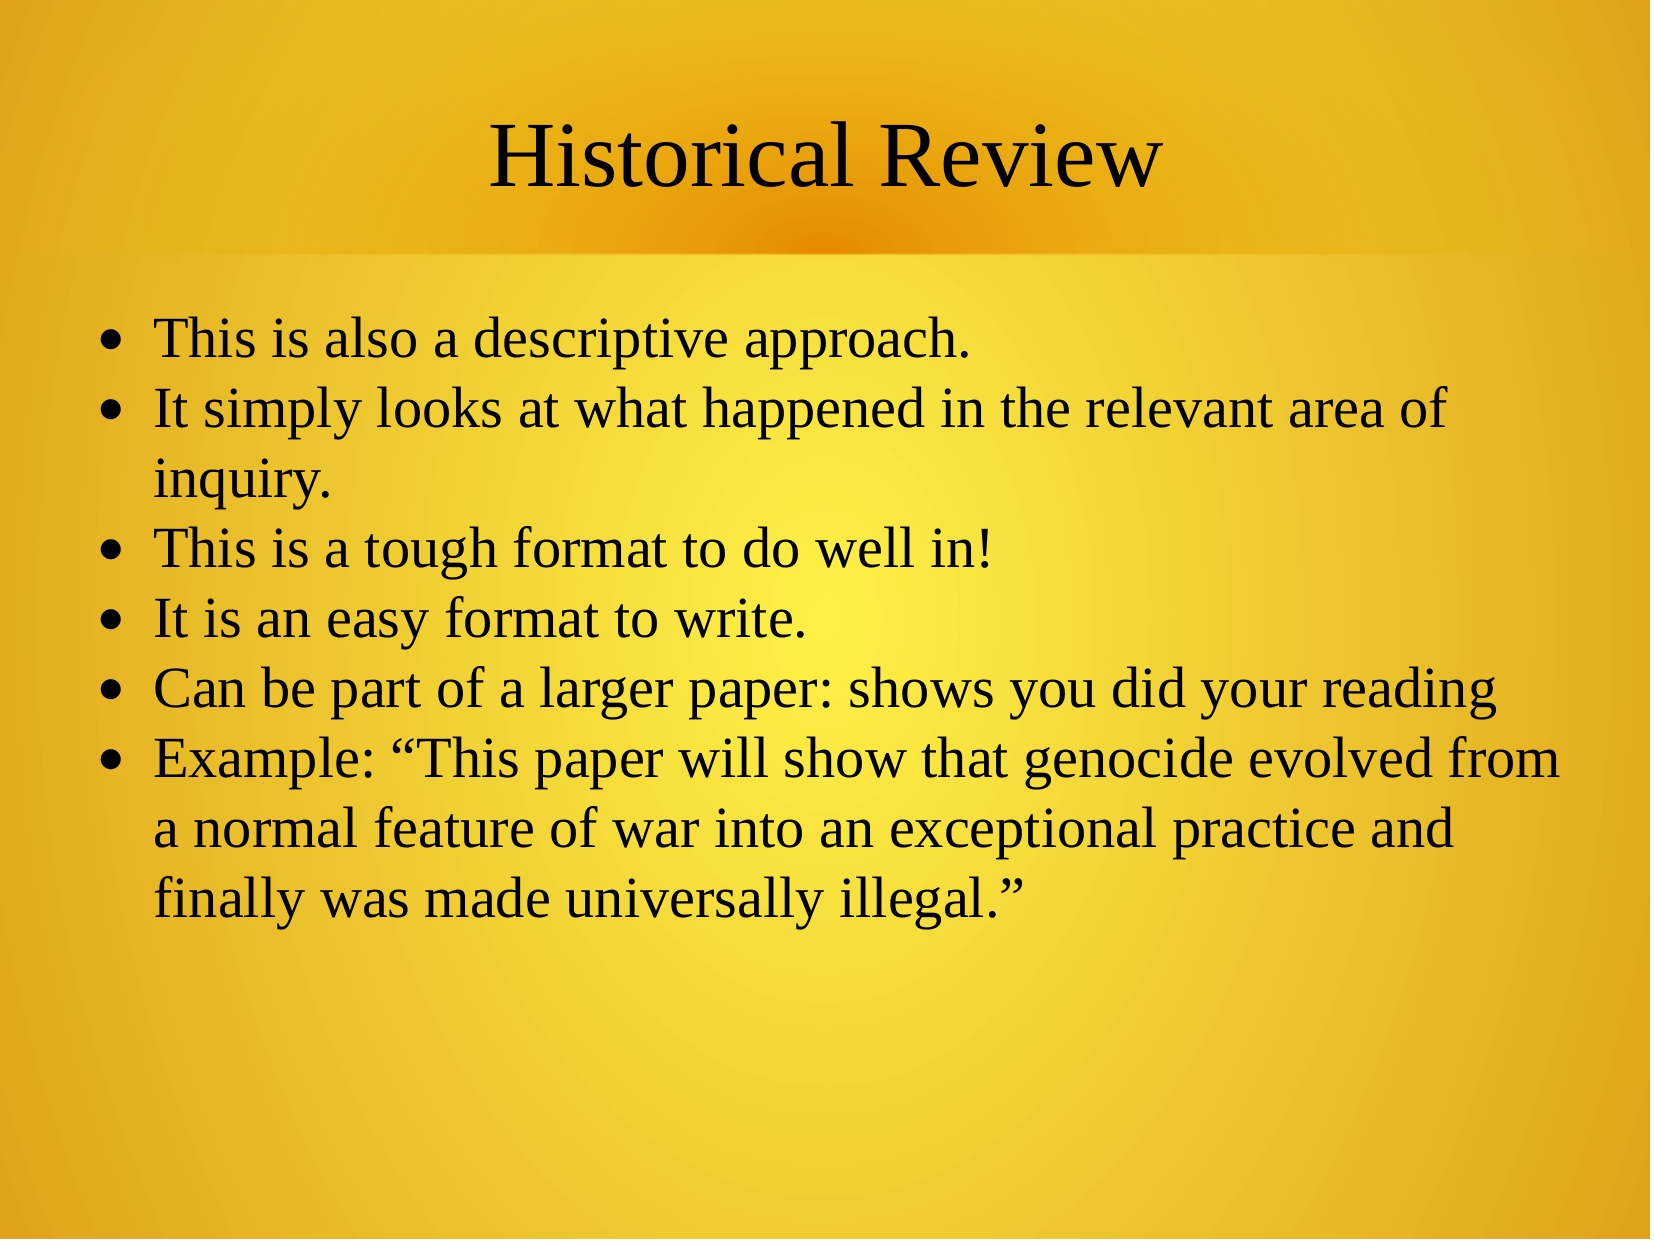

Historical Review
This is also a descriptive approach.
It simply looks at what happened in the relevant area of inquiry.
This is a tough format to do well in!
It is an easy format to write.
Can be part of a larger paper: shows you did your reading
Example: “This paper will show that genocide evolved from a normal feature of war into an exceptional practice and finally was made universally illegal.”